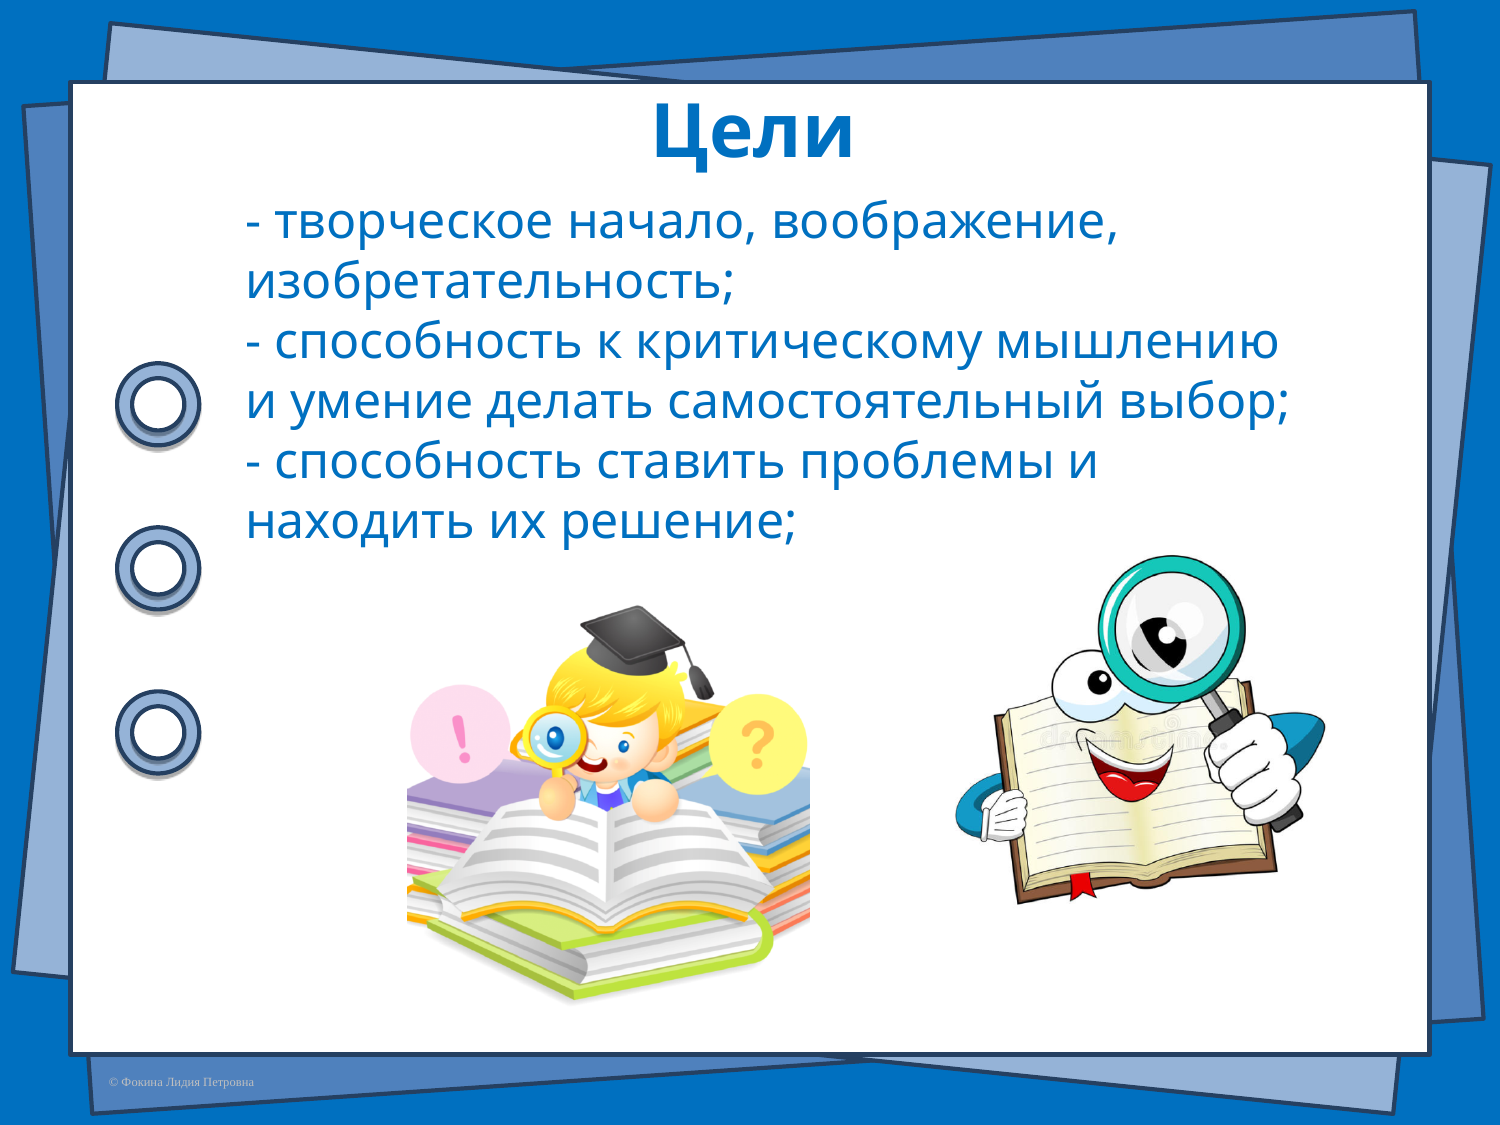

Цели
- творческое начало, воображение, изобретательность;
- способность к критическому мышлению и умение делать самостоятельный выбор;
- способность ставить проблемы и находить их решение;